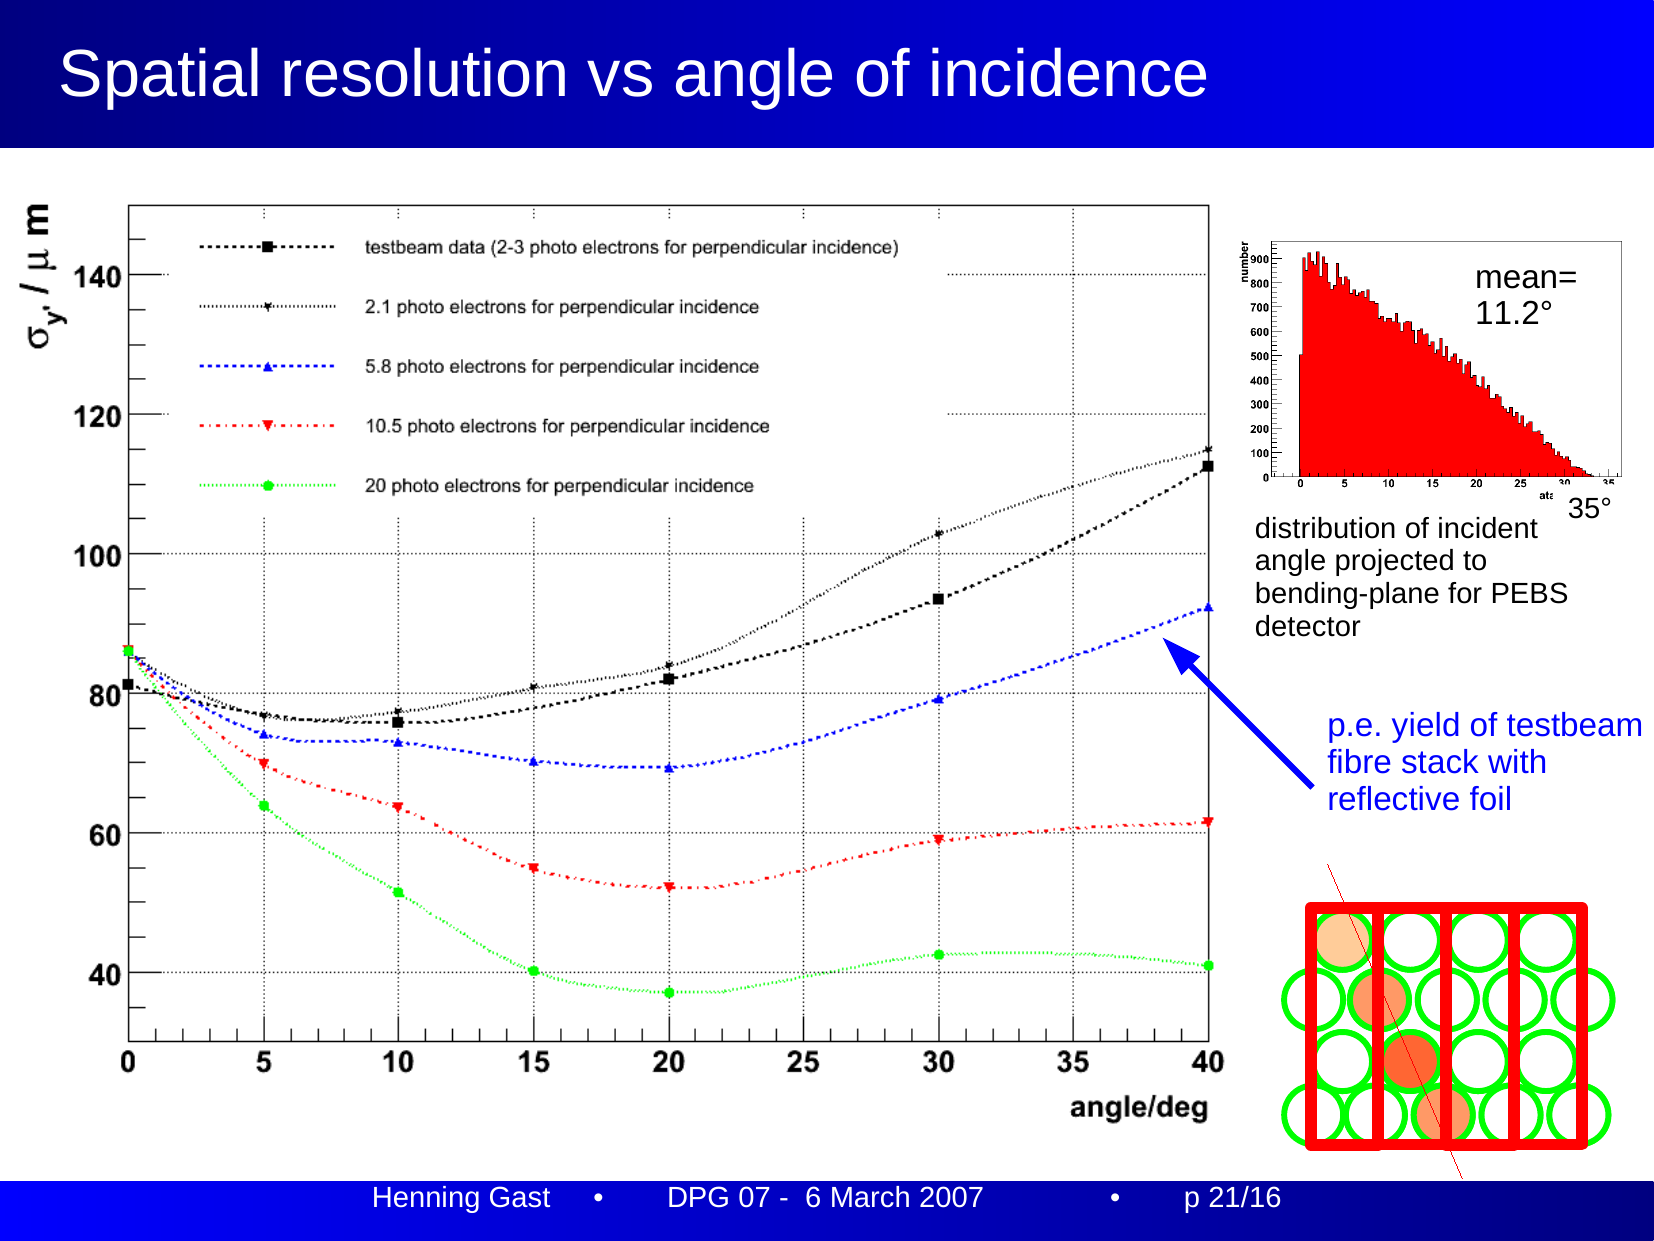

# Spatial resolution vs angle of incidence
mean=11.2°
35°
distribution of incident angle projected to bending-plane for PEBS detector
p.e. yield of testbeam fibre stack with reflective foil